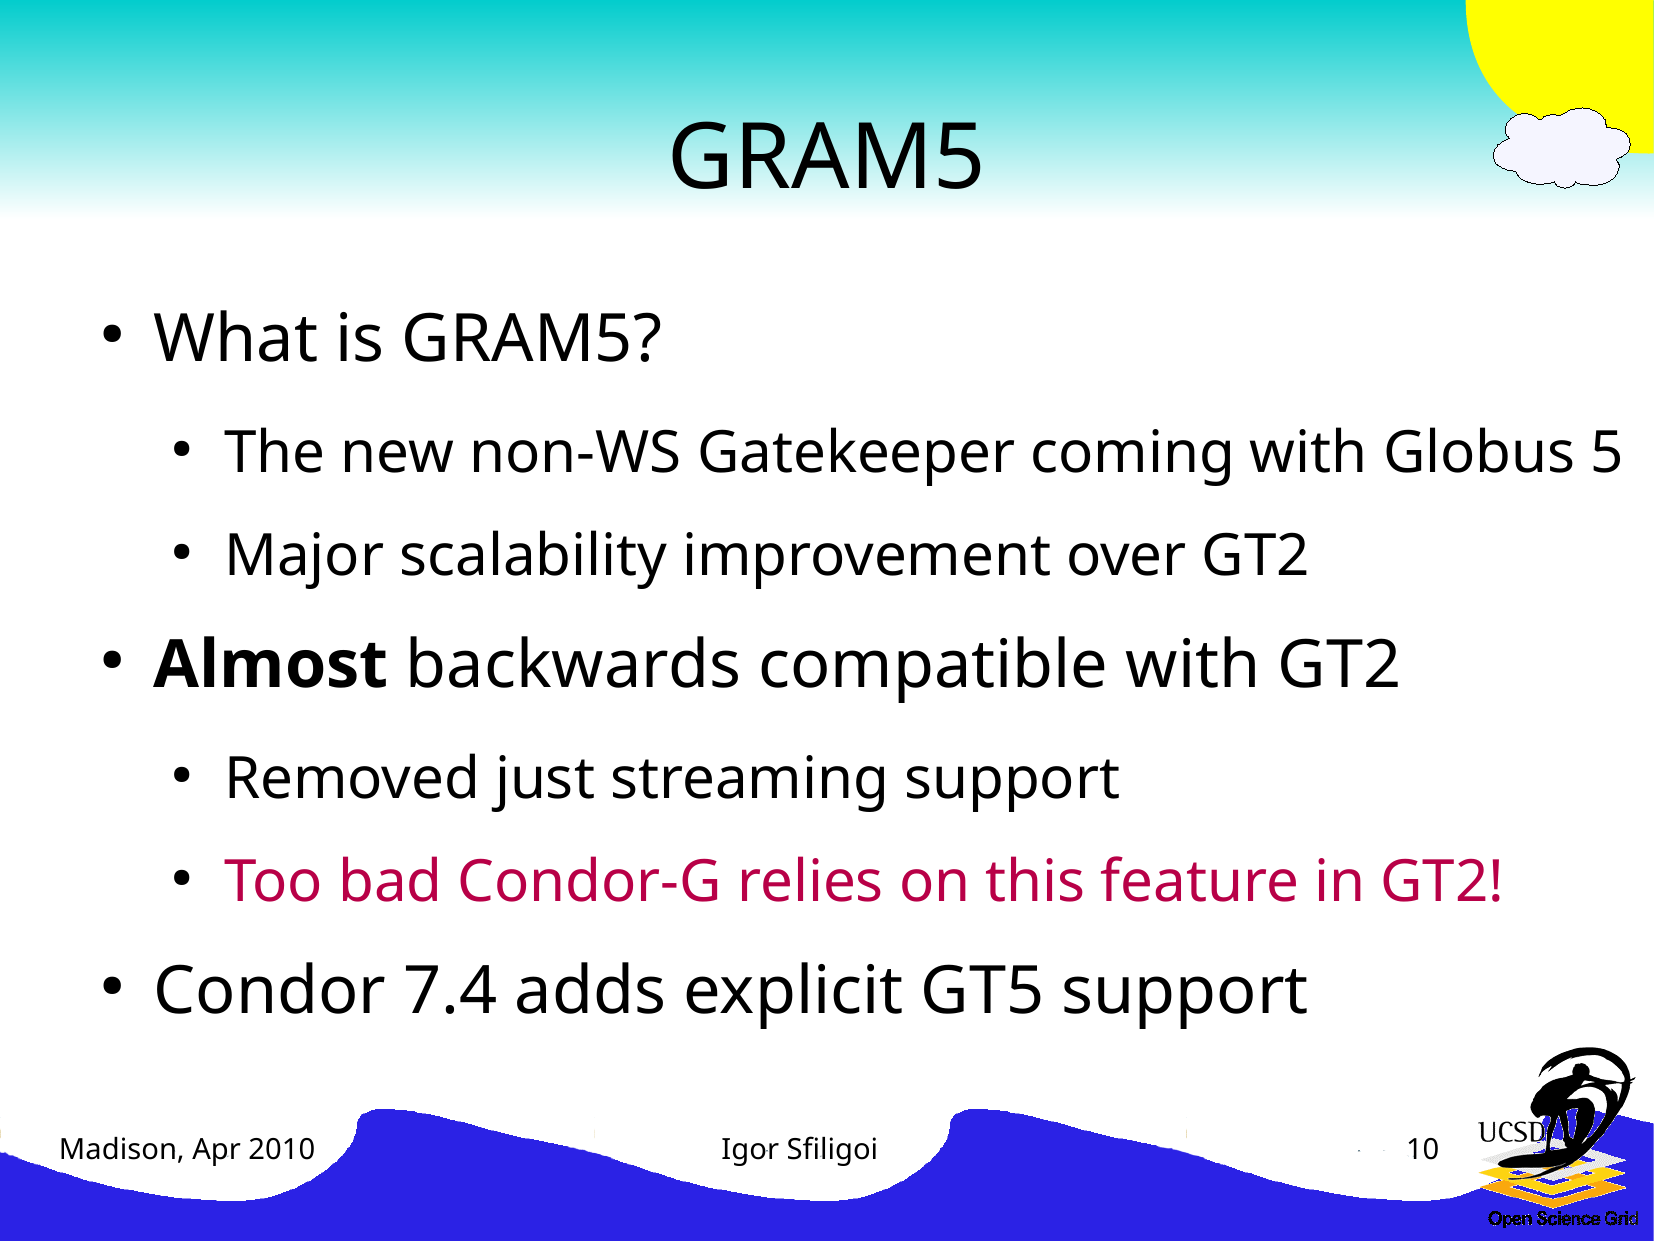

# GRAM5
What is GRAM5?
The new non-WS Gatekeeper coming with Globus 5
Major scalability improvement over GT2
Almost backwards compatible with GT2
Removed just streaming support
Too bad Condor-G relies on this feature in GT2!
Condor 7.4 adds explicit GT5 support
10